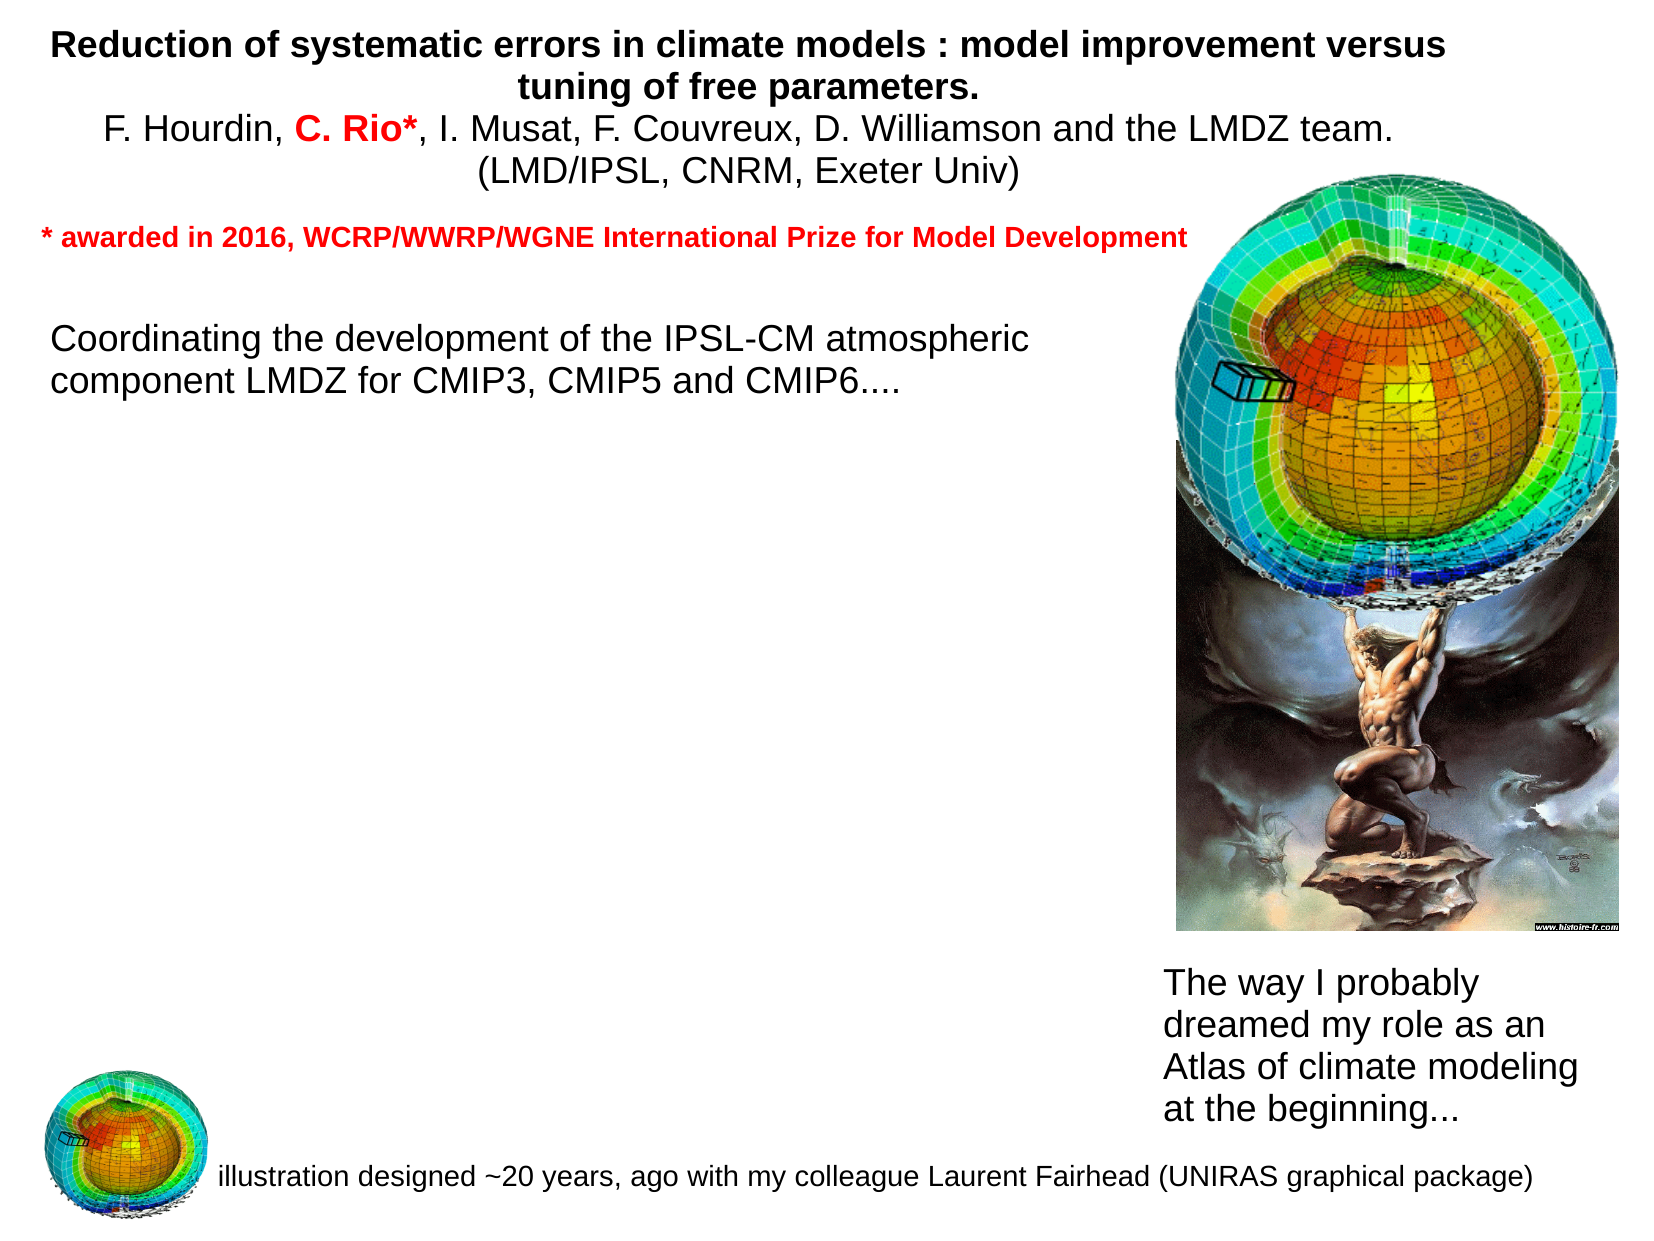

Reduction of systematic errors in climate models : model improvement versus tuning of free parameters.
F. Hourdin, C. Rio*, I. Musat, F. Couvreux, D. Williamson and the LMDZ team.
(LMD/IPSL, CNRM, Exeter Univ)
Coordinating the development of the IPSL-CM atmospheric
component LMDZ for CMIP3, CMIP5 and CMIP6....
The way I probably dreamed my role as an Atlas of climate modeling at the beginning...
* awarded in 2016, WCRP/WWRP/WGNE International Prize for Model Development
		illustration designed ~20 years, ago with my colleague Laurent Fairhead (UNIRAS graphical package)